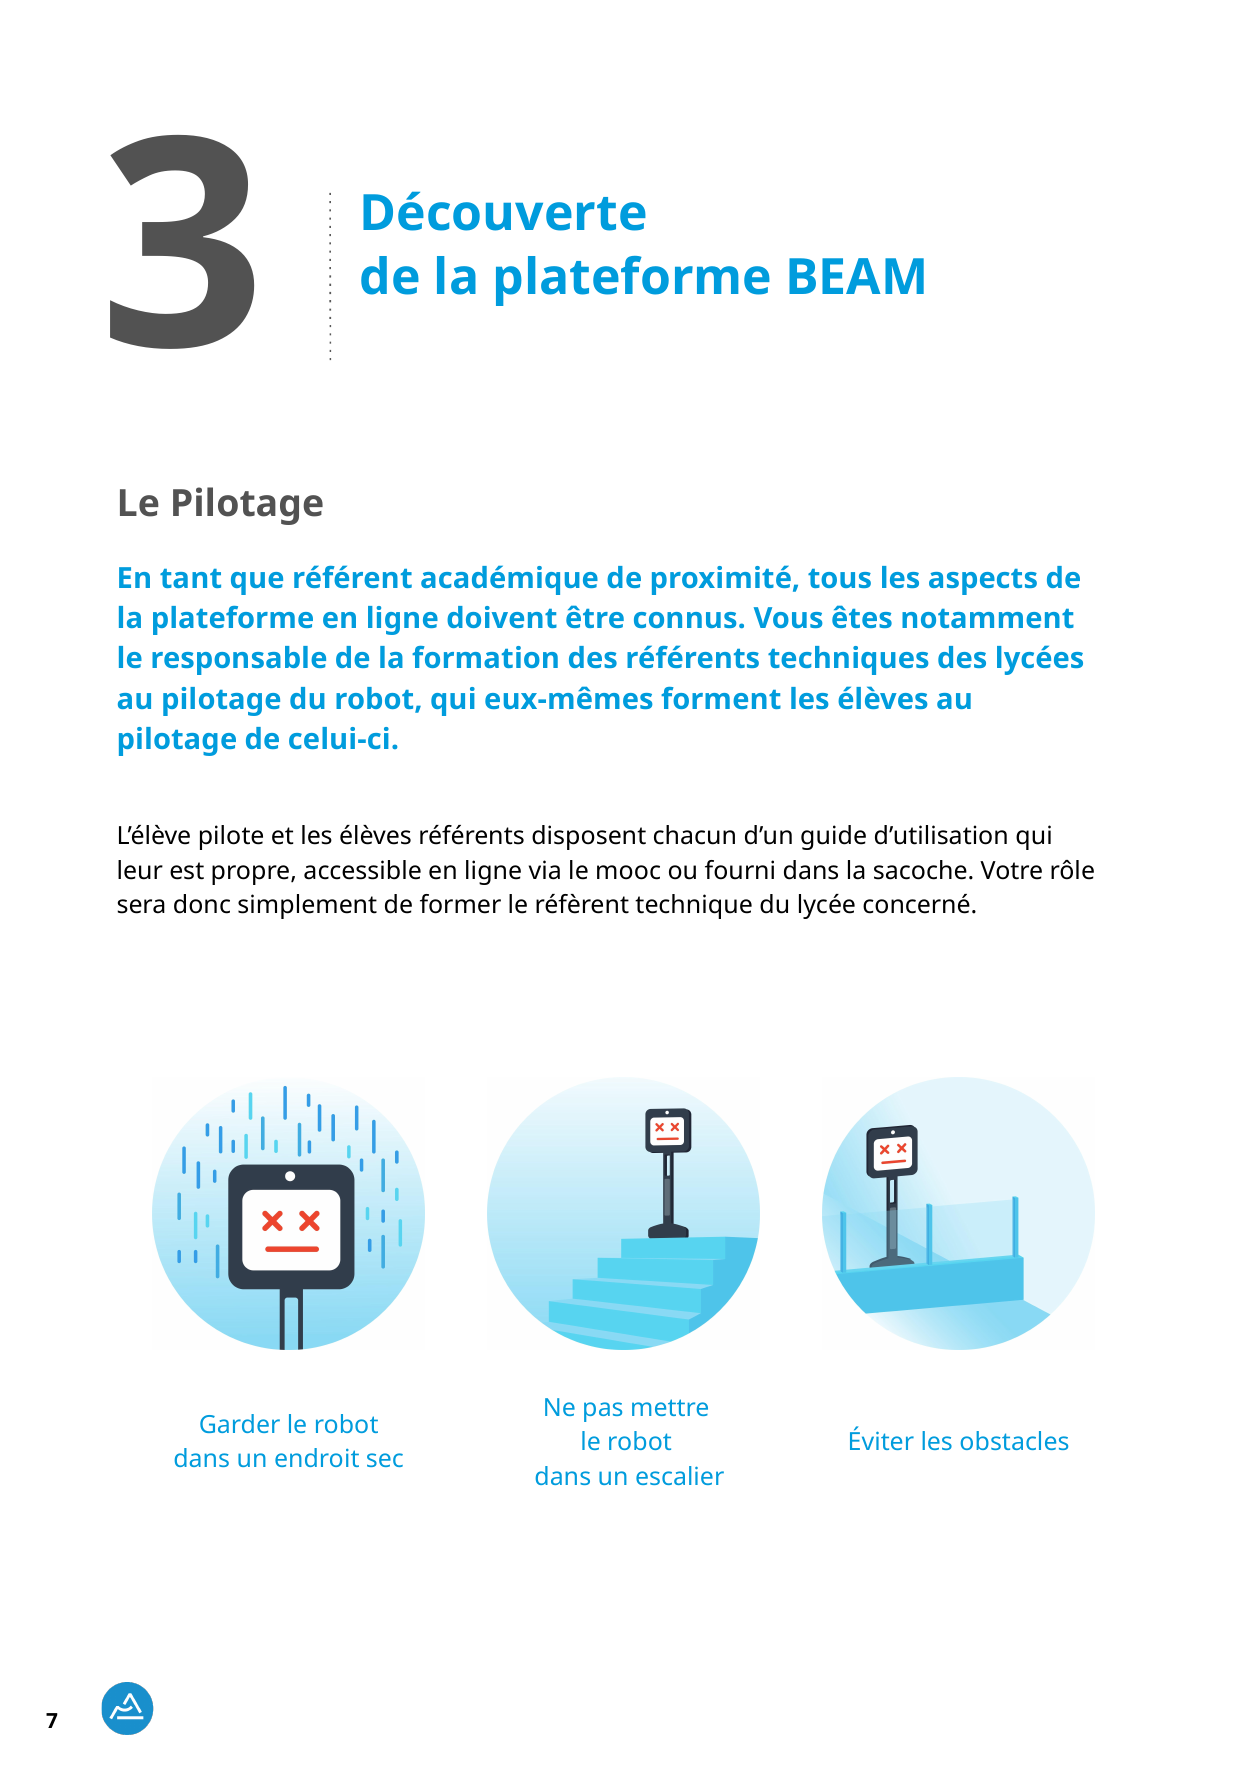

3
Découverte
de la plateforme BEAM
Le Pilotage
En tant que référent académique de proximité, tous les aspects de
la plateforme en ligne doivent être connus. Vous êtes notamment
le responsable de la formation des référents techniques des lycées au pilotage du robot, qui eux-mêmes forment les élèves au pilotage de celui-ci.
L’élève pilote et les élèves référents disposent chacun d’un guide d’utilisation qui
leur est propre, accessible en ligne via le mooc ou fourni dans la sacoche. Votre rôle sera donc simplement de former le réfèrent technique du lycée concerné.
Garder le robot dans un endroit sec
Ne pas mettre
le robot
dans un escalier
Éviter les obstacles
7